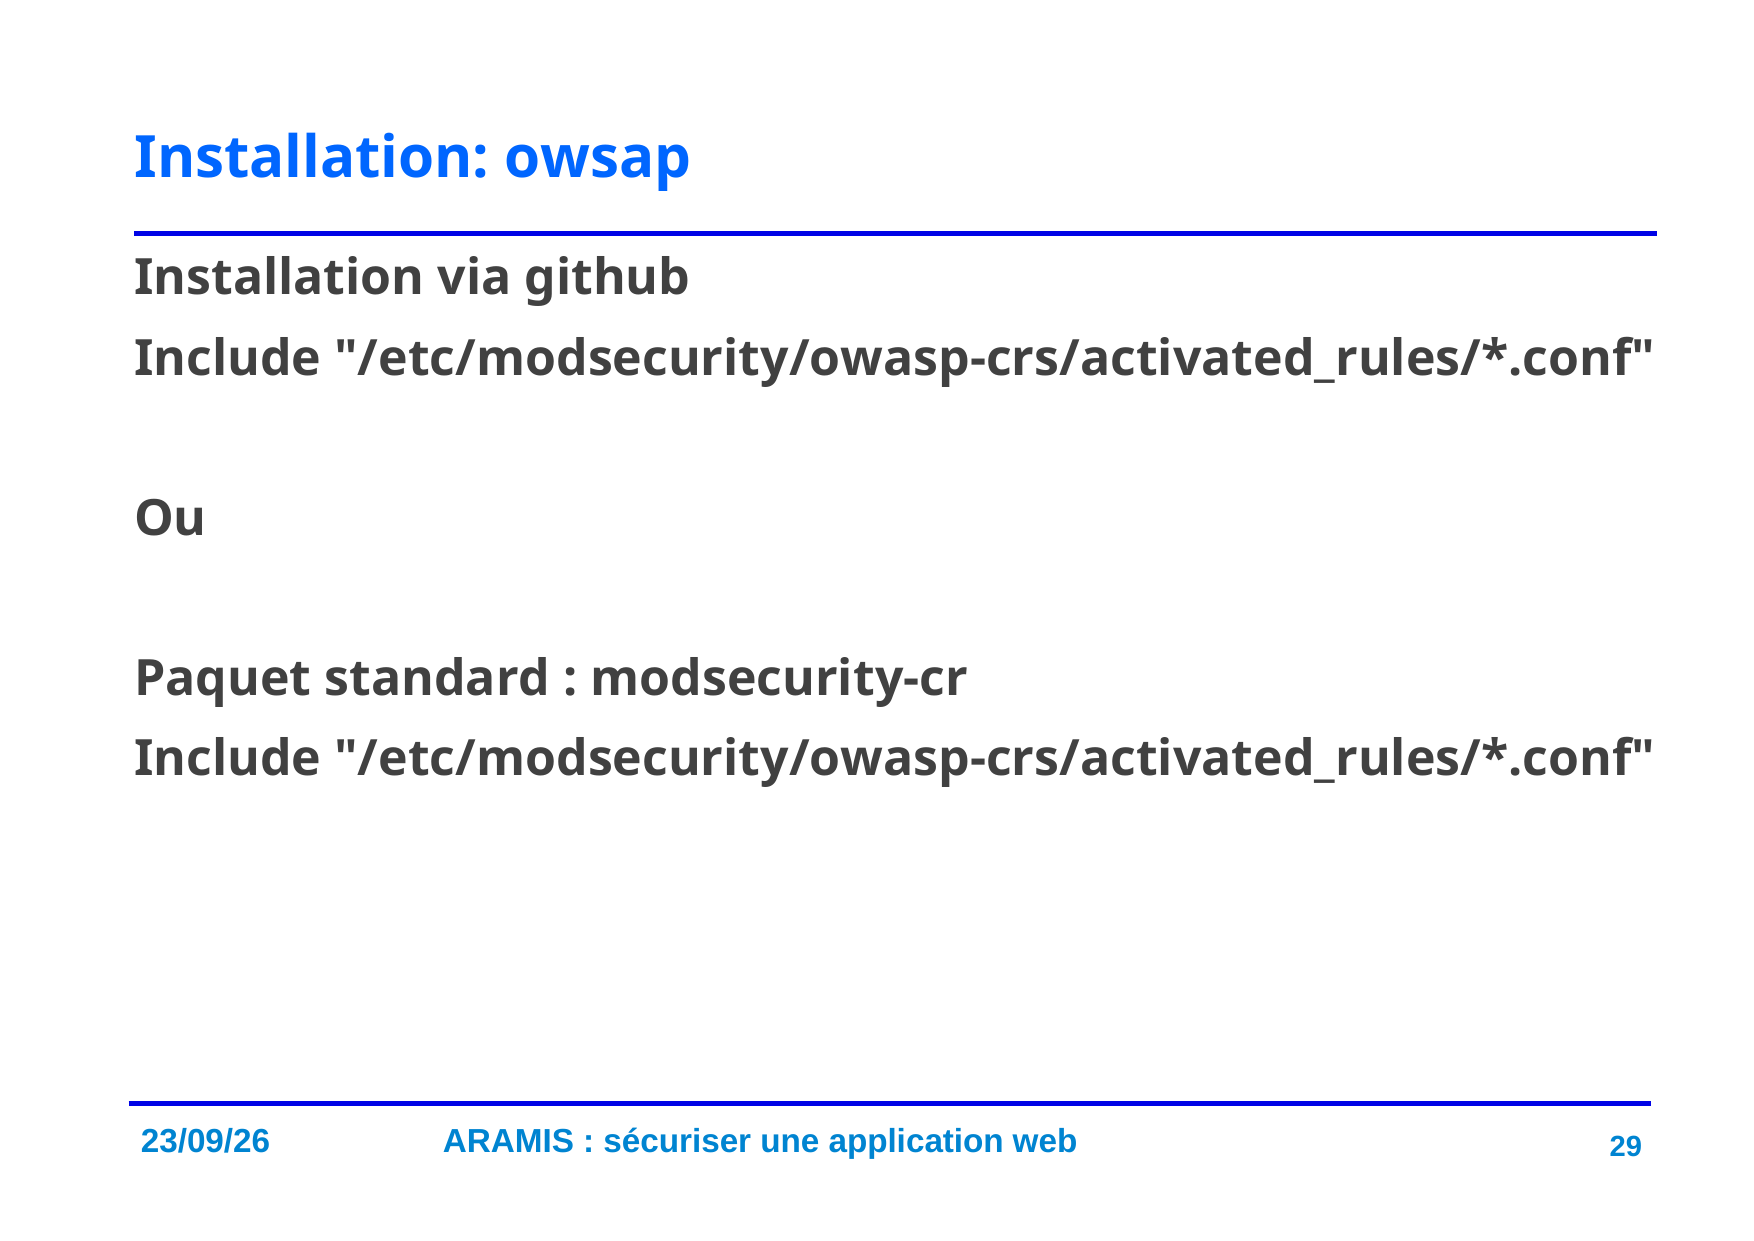

# Installation: owsap
Installation via github
Include "/etc/modsecurity/owasp-crs/activated_rules/*.conf"
Ou
Paquet standard : modsecurity-cr
Include "/etc/modsecurity/owasp-crs/activated_rules/*.conf"
ARAMIS : sécuriser une application web
29